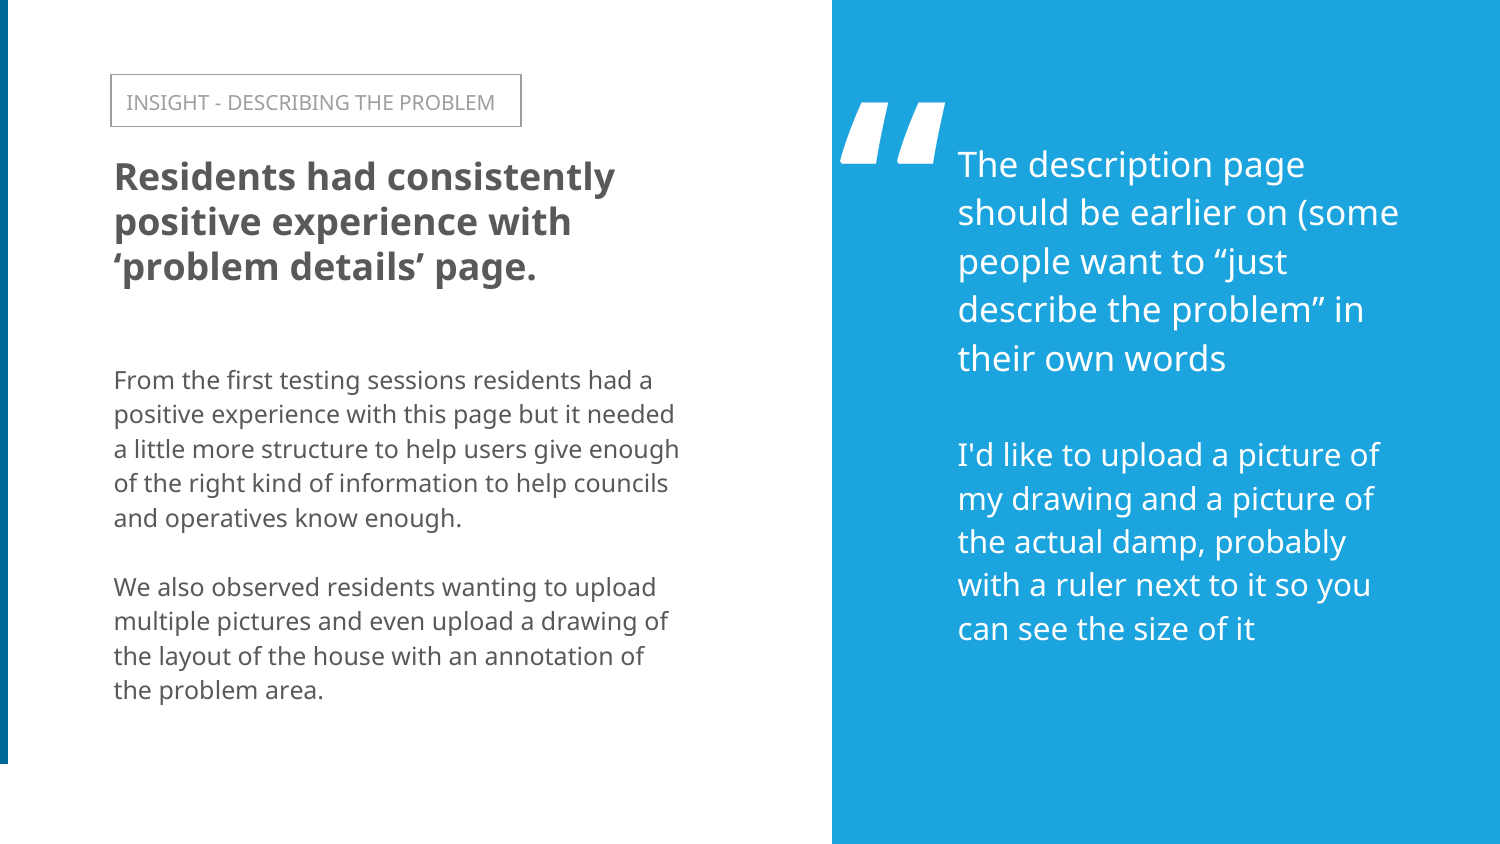

INSIGHT - DESCRIBING THE PROBLEM
The description page should be earlier on (some people want to “just describe the problem” in their own words
# Residents had consistently positive experience with ‘problem details’ page.
From the first testing sessions residents had a positive experience with this page but it needed a little more structure to help users give enough of the right kind of information to help councils and operatives know enough.
We also observed residents wanting to upload multiple pictures and even upload a drawing of the layout of the house with an annotation of the problem area.
I'd like to upload a picture of my drawing and a picture of the actual damp, probably with a ruler next to it so you can see the size of it